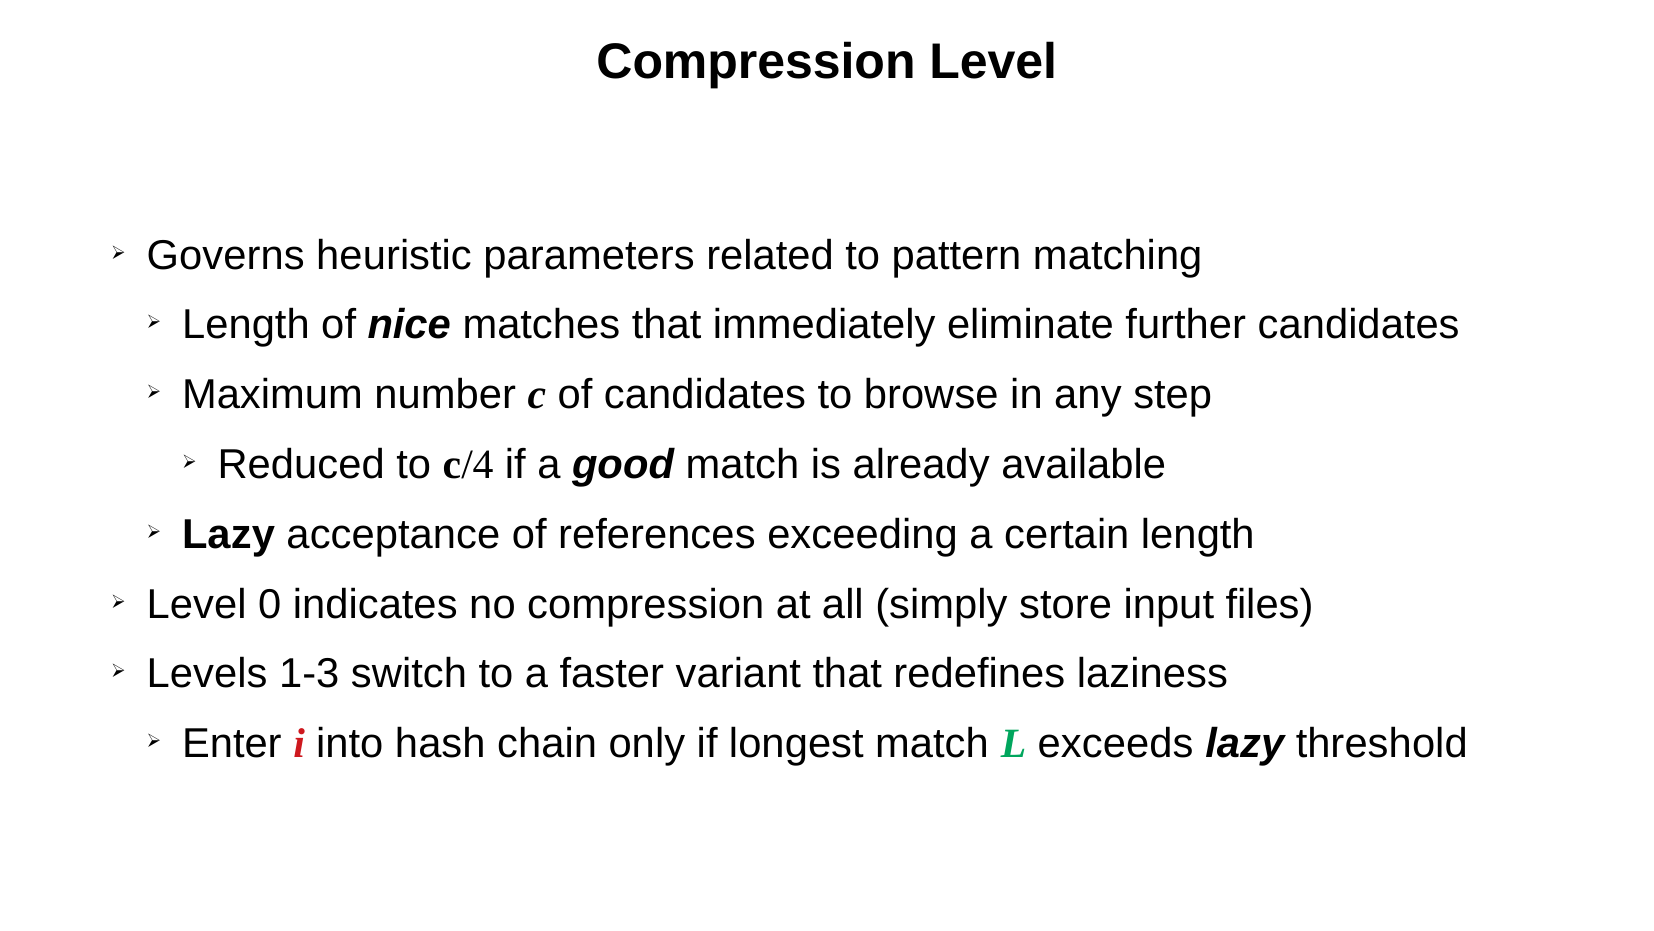

Compression Level
Governs heuristic parameters related to pattern matching
Length of nice matches that immediately eliminate further candidates
Maximum number c of candidates to browse in any step
Reduced to c/4 if a good match is already available
Lazy acceptance of references exceeding a certain length
Level 0 indicates no compression at all (simply store input files)
Levels 1-3 switch to a faster variant that redefines laziness
Enter i into hash chain only if longest match L exceeds lazy threshold